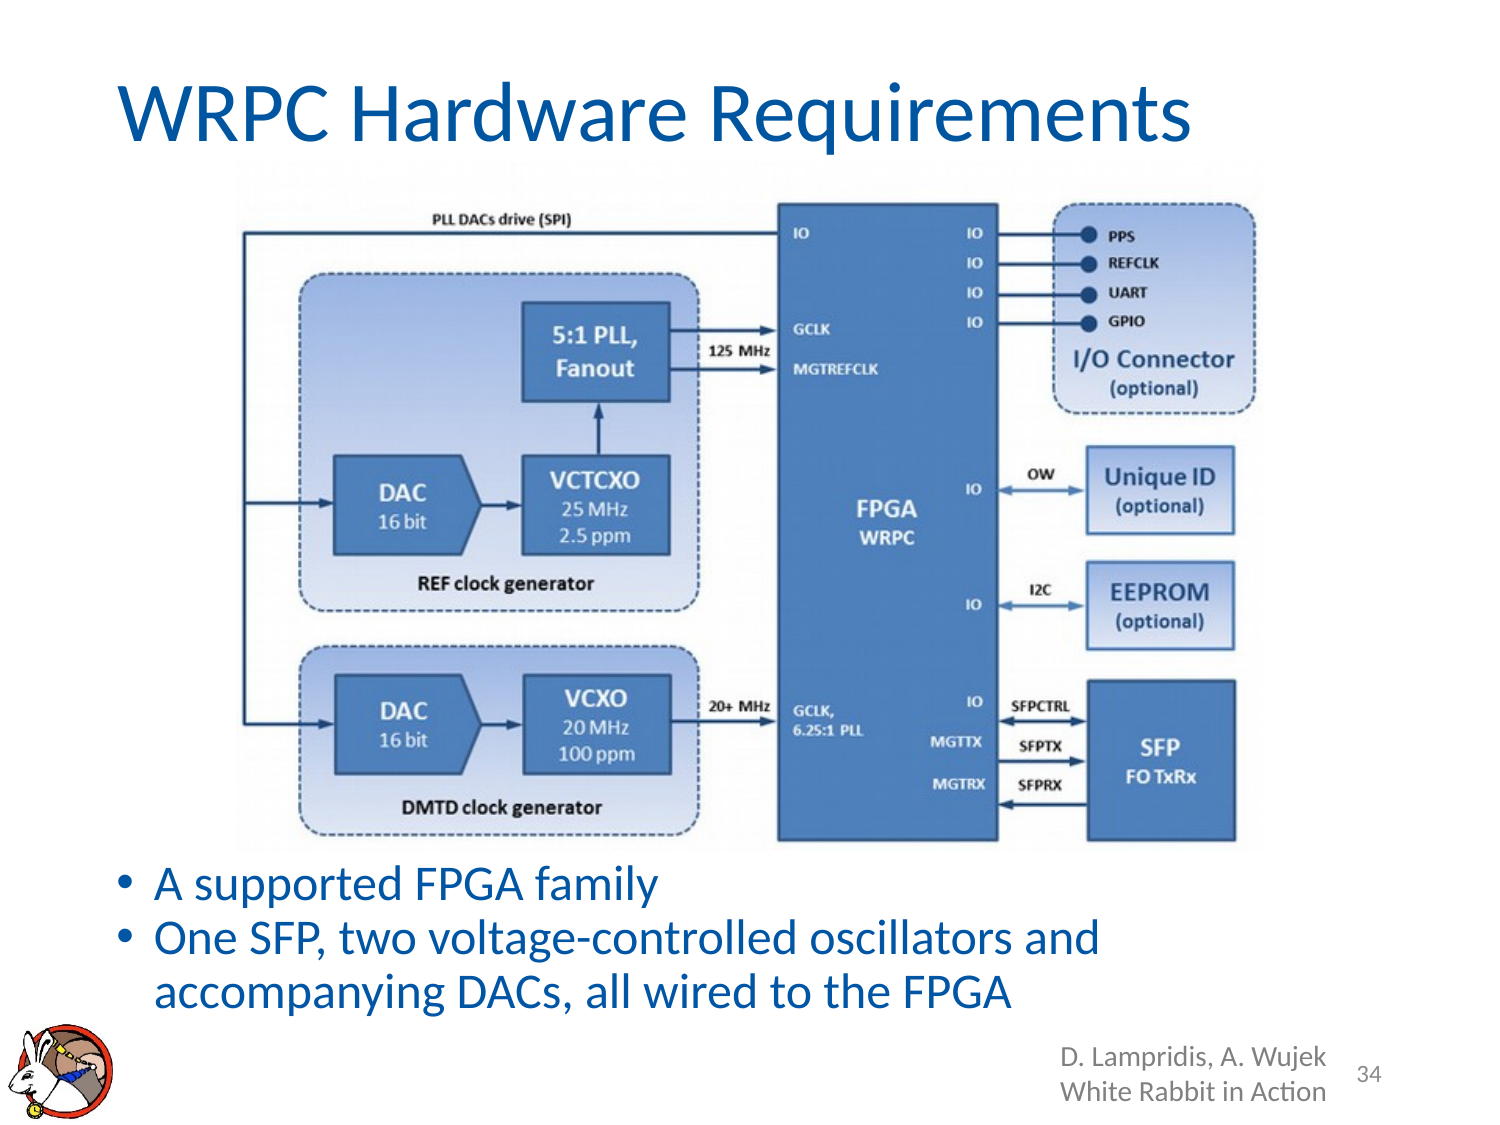

WRPC Hardware Requirements
A supported FPGA family
One SFP, two voltage-controlled oscillators and accompanying DACs, all wired to the FPGA